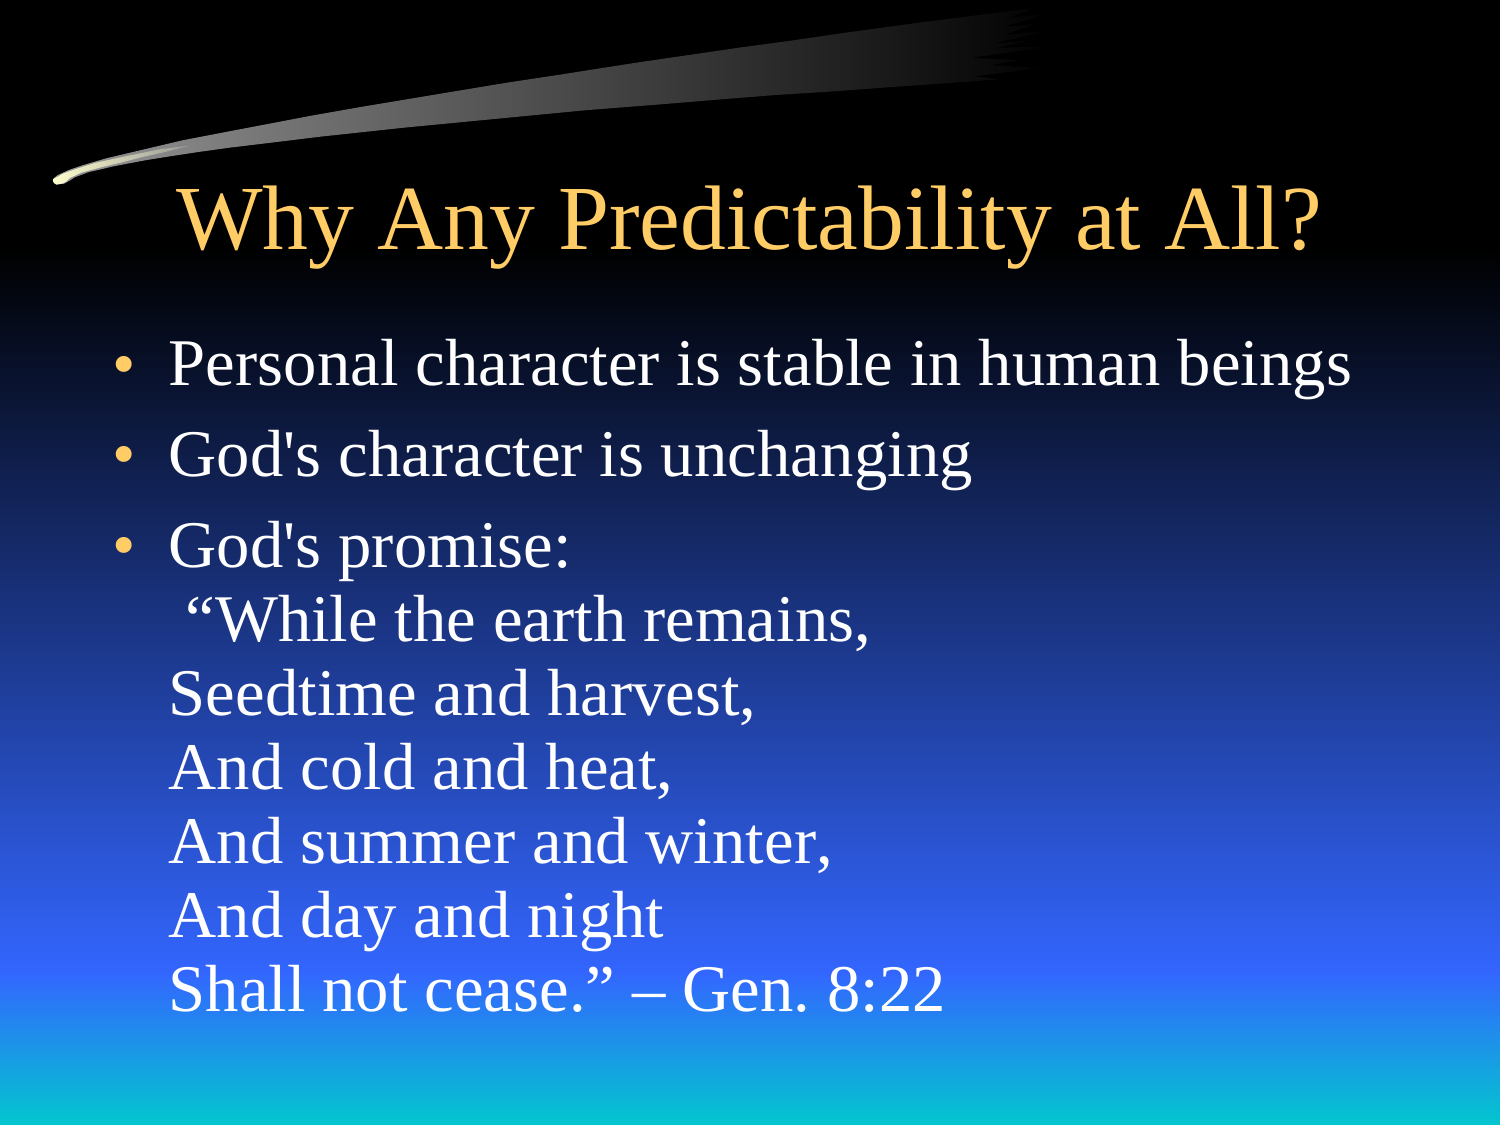

# Why Any Predictability at All?
Personal character is stable in human beings
God's character is unchanging
God's promise:
 “While the earth remains,
Seedtime and harvest,
And cold and heat,
And summer and winter,
And day and night
Shall not cease.” – Gen. 8:22